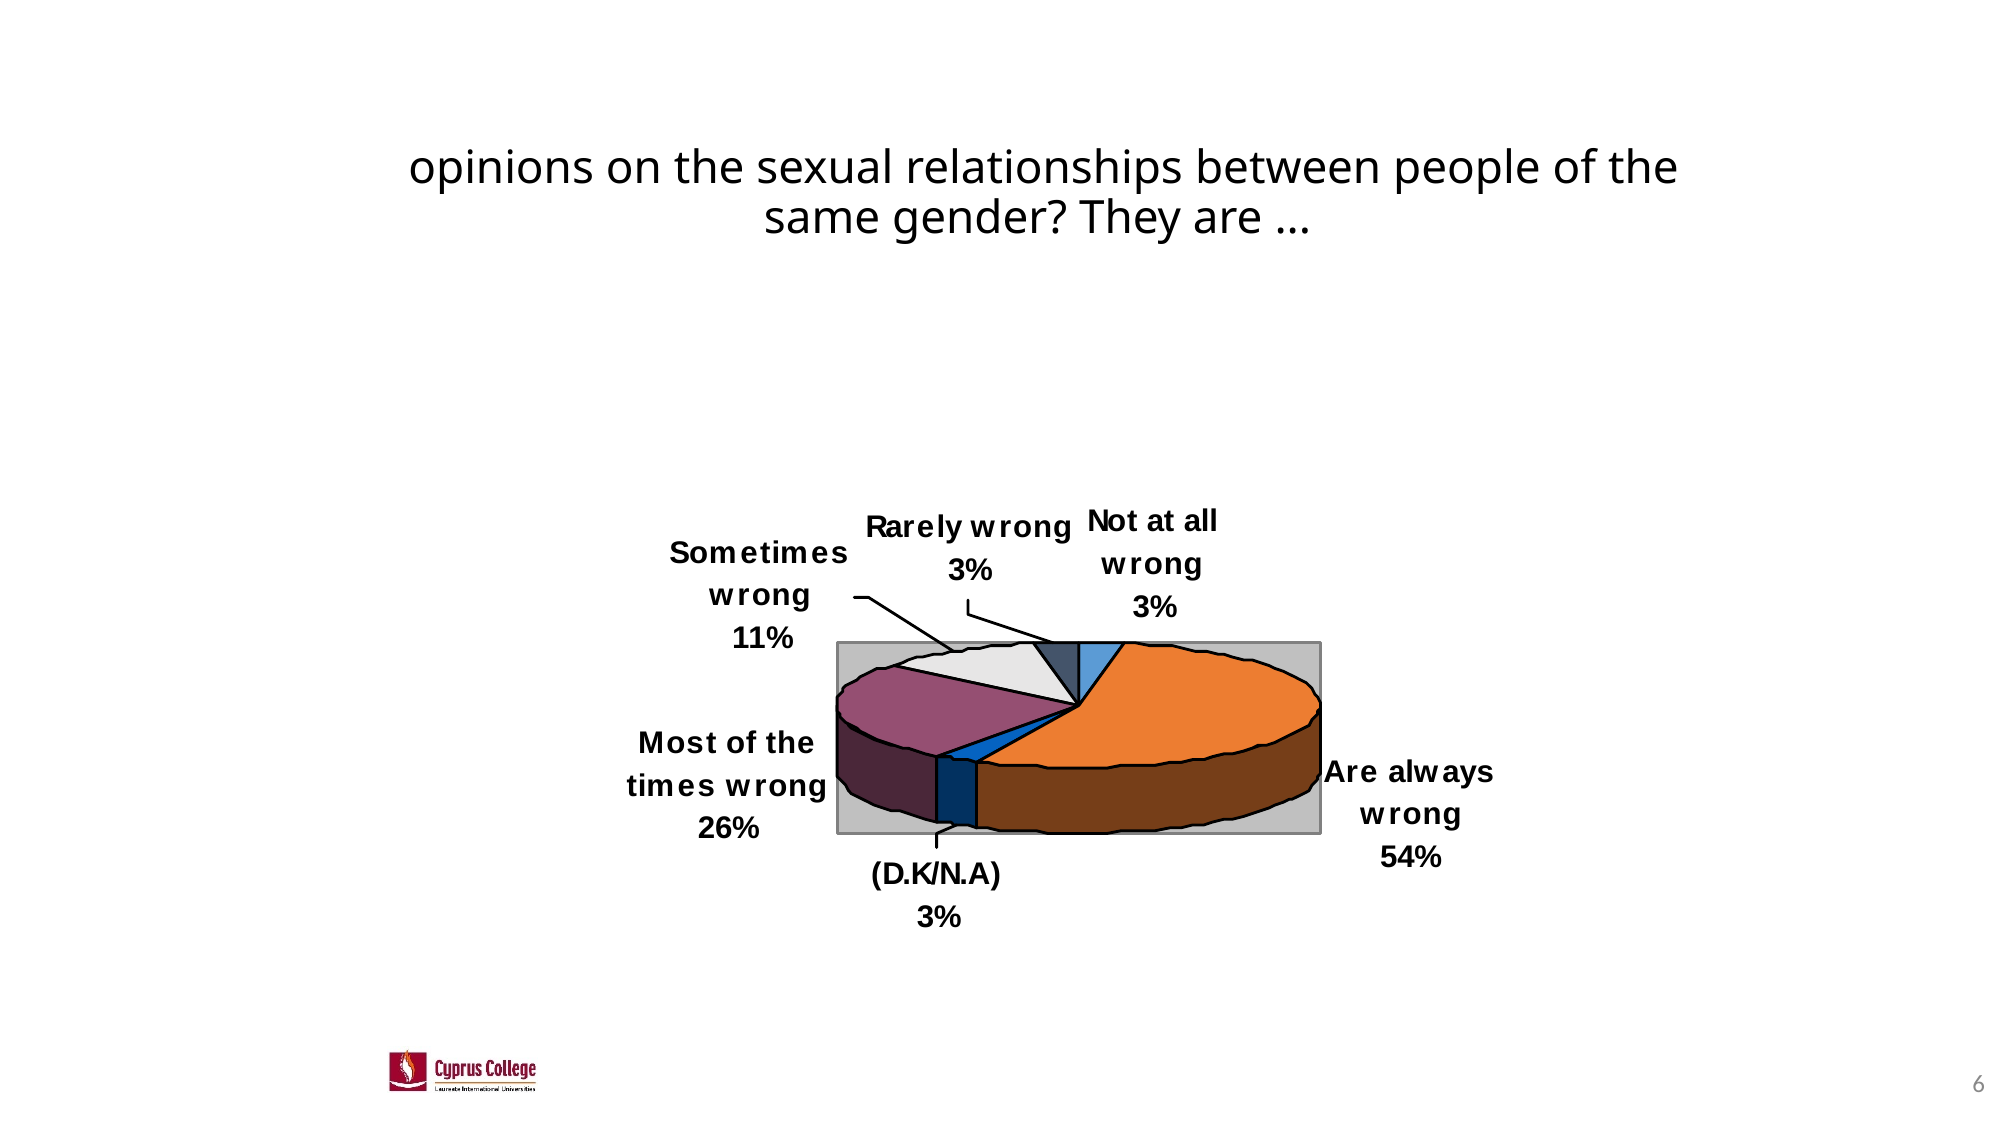

# opinions on the sexual relationships between people of the same gender? They are ...